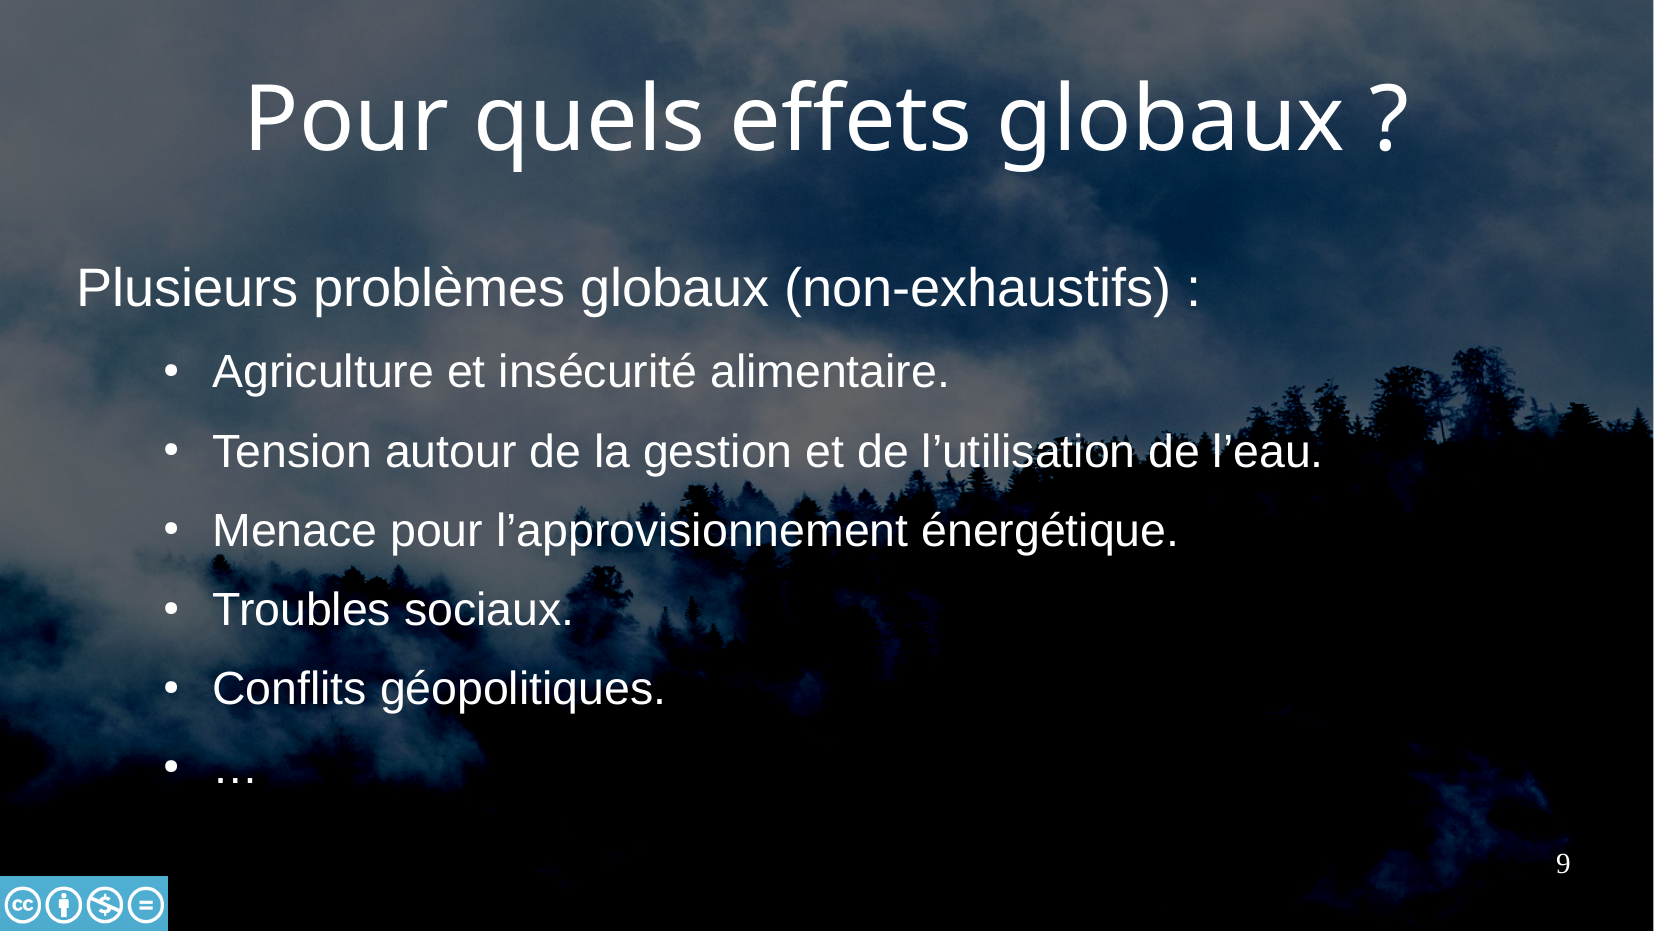

# Pour quels effets globaux ?
Plusieurs problèmes globaux (non-exhaustifs) :
Agriculture et insécurité alimentaire.
Tension autour de la gestion et de l’utilisation de l’eau.
Menace pour l’approvisionnement énergétique.
Troubles sociaux.
Conflits géopolitiques.
…
9